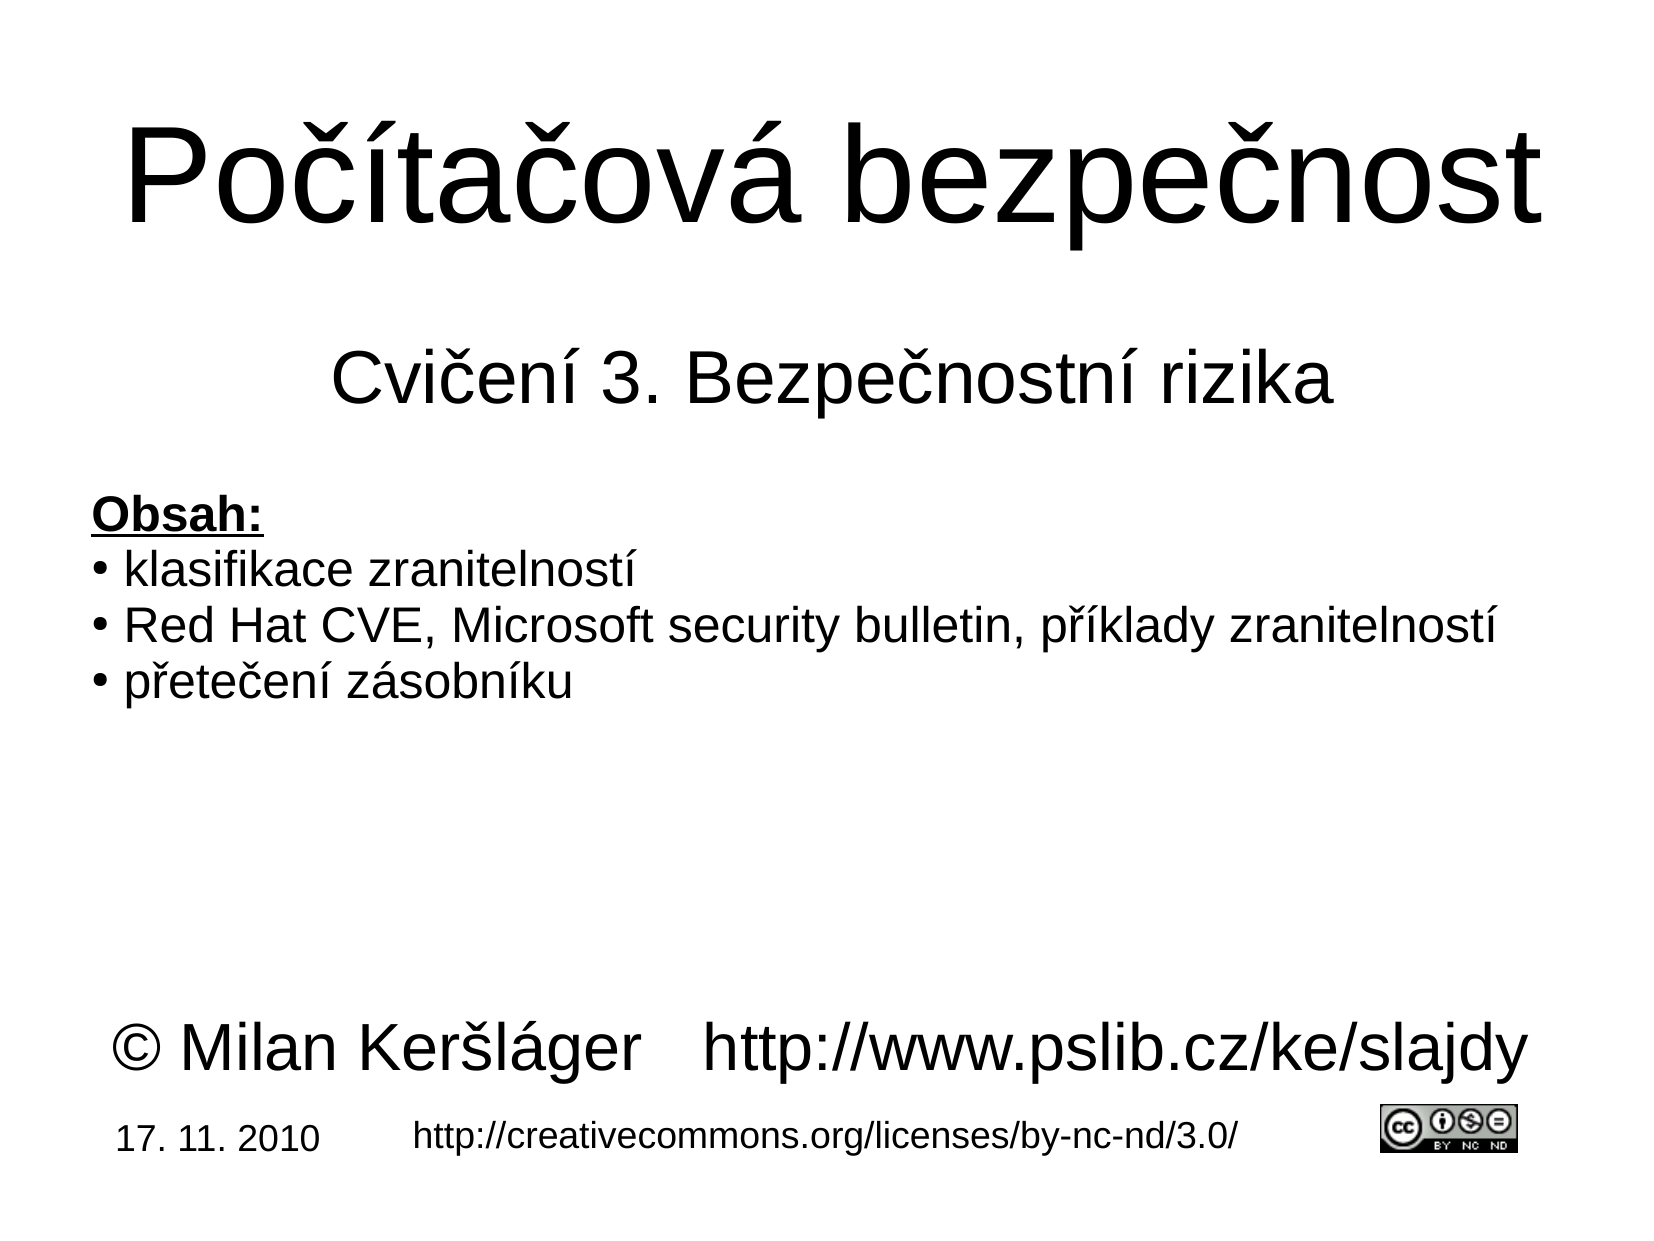

# Počítačová bezpečnost Cvičení 3. Bezpečnostní rizika
Obsah:
 klasifikace zranitelností
 Red Hat CVE, Microsoft security bulletin, příklady zranitelností
 přetečení zásobníku
© Milan Keršláger	http://www.pslib.cz/ke/slajdy
http://creativecommons.org/licenses/by-nc-nd/3.0/
17. 11. 2010